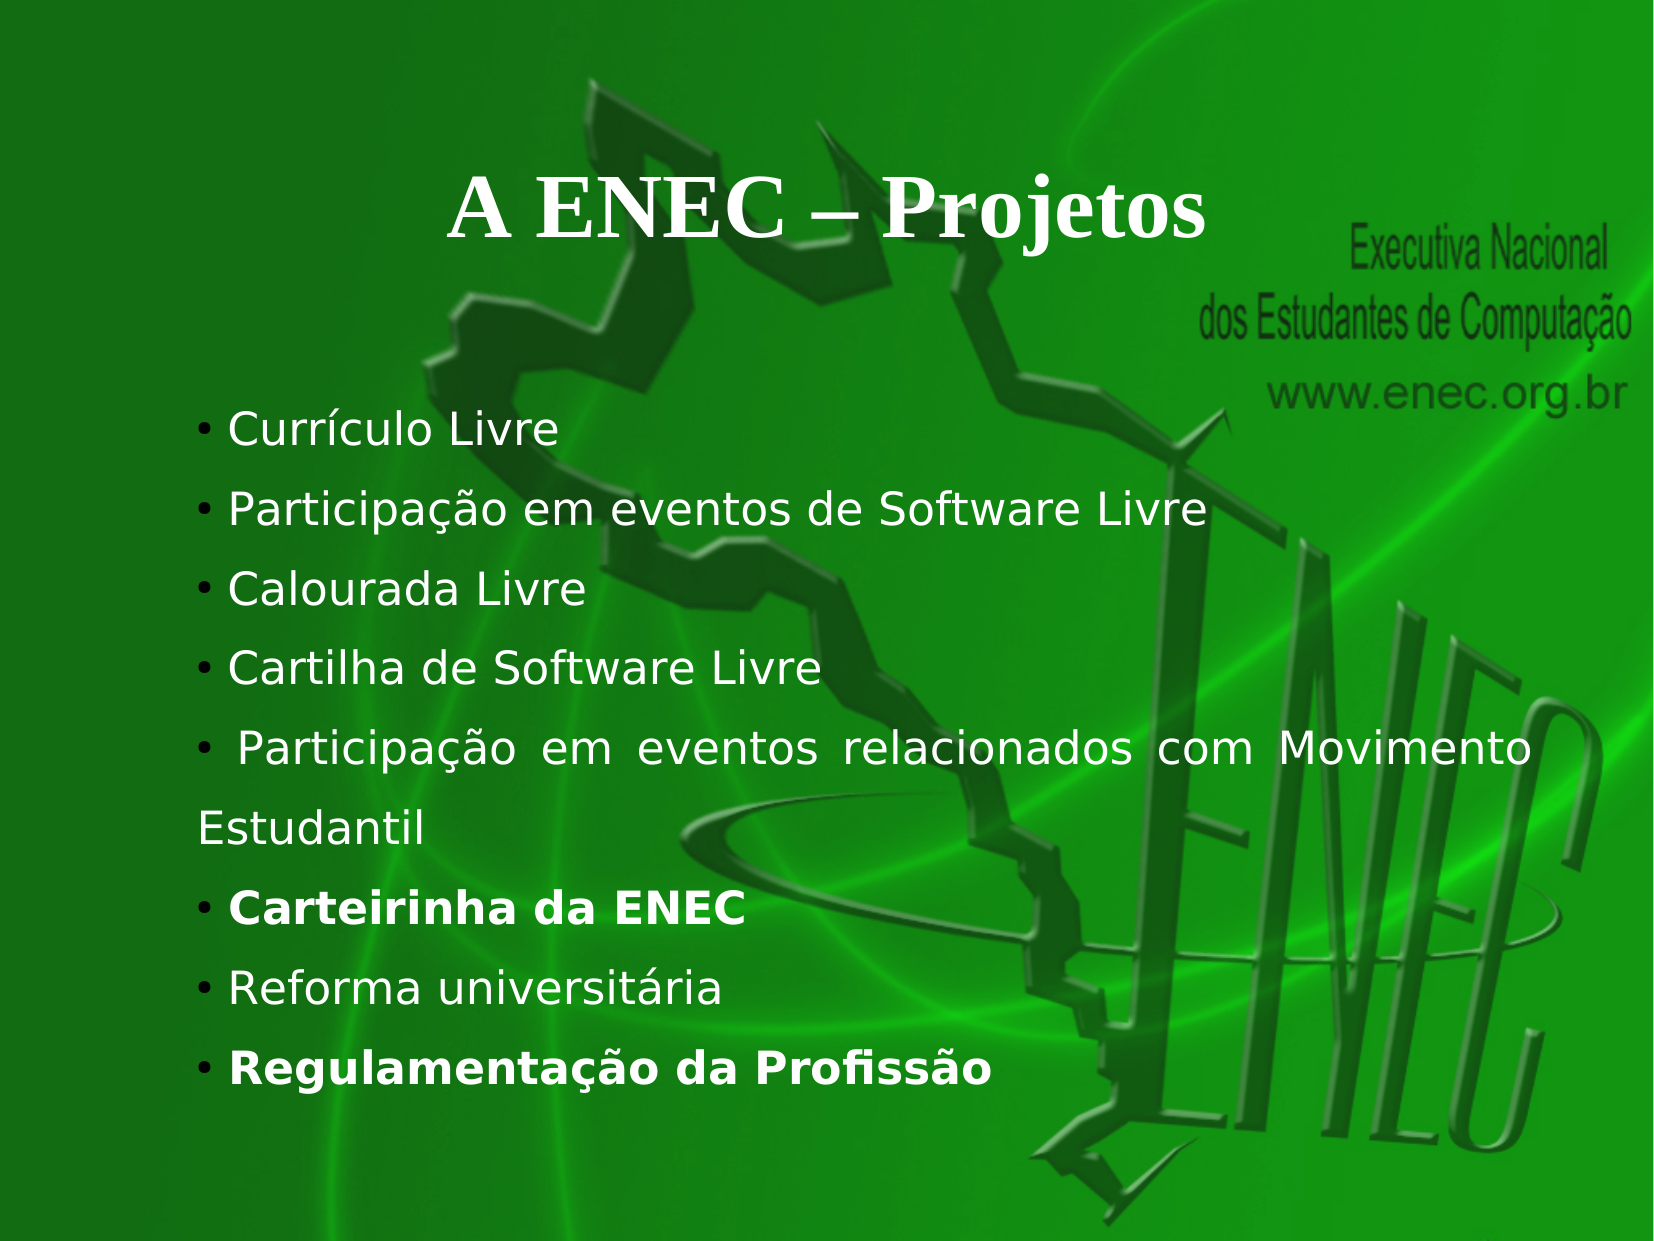

# A ENEC – Projetos
 Currículo Livre
 Participação em eventos de Software Livre
 Calourada Livre
 Cartilha de Software Livre
 Participação em eventos relacionados com Movimento Estudantil
 Carteirinha da ENEC
 Reforma universitária
 Regulamentação da Profissão